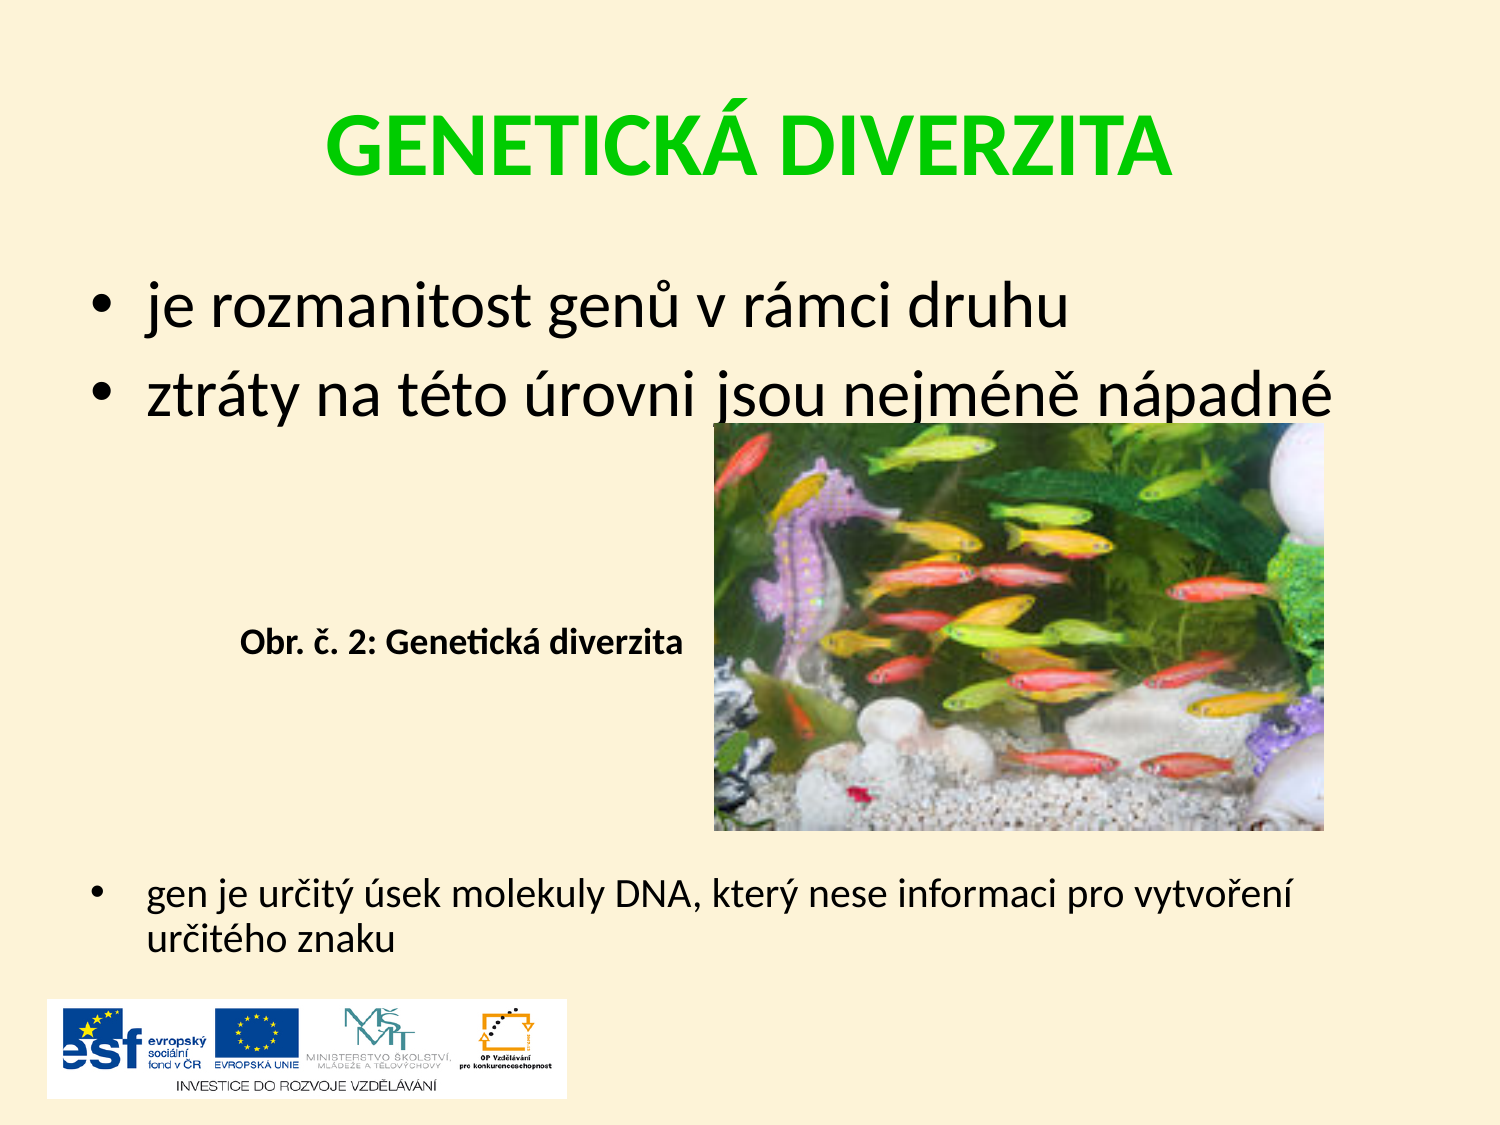

# GENETICKÁ DIVERZITA
je rozmanitost genů v rámci druhu
ztráty na této úrovni jsou nejméně nápadné
	Obr. č. 2: Genetická diverzita
gen je určitý úsek molekuly DNA, který nese informaci pro vytvoření určitého znaku